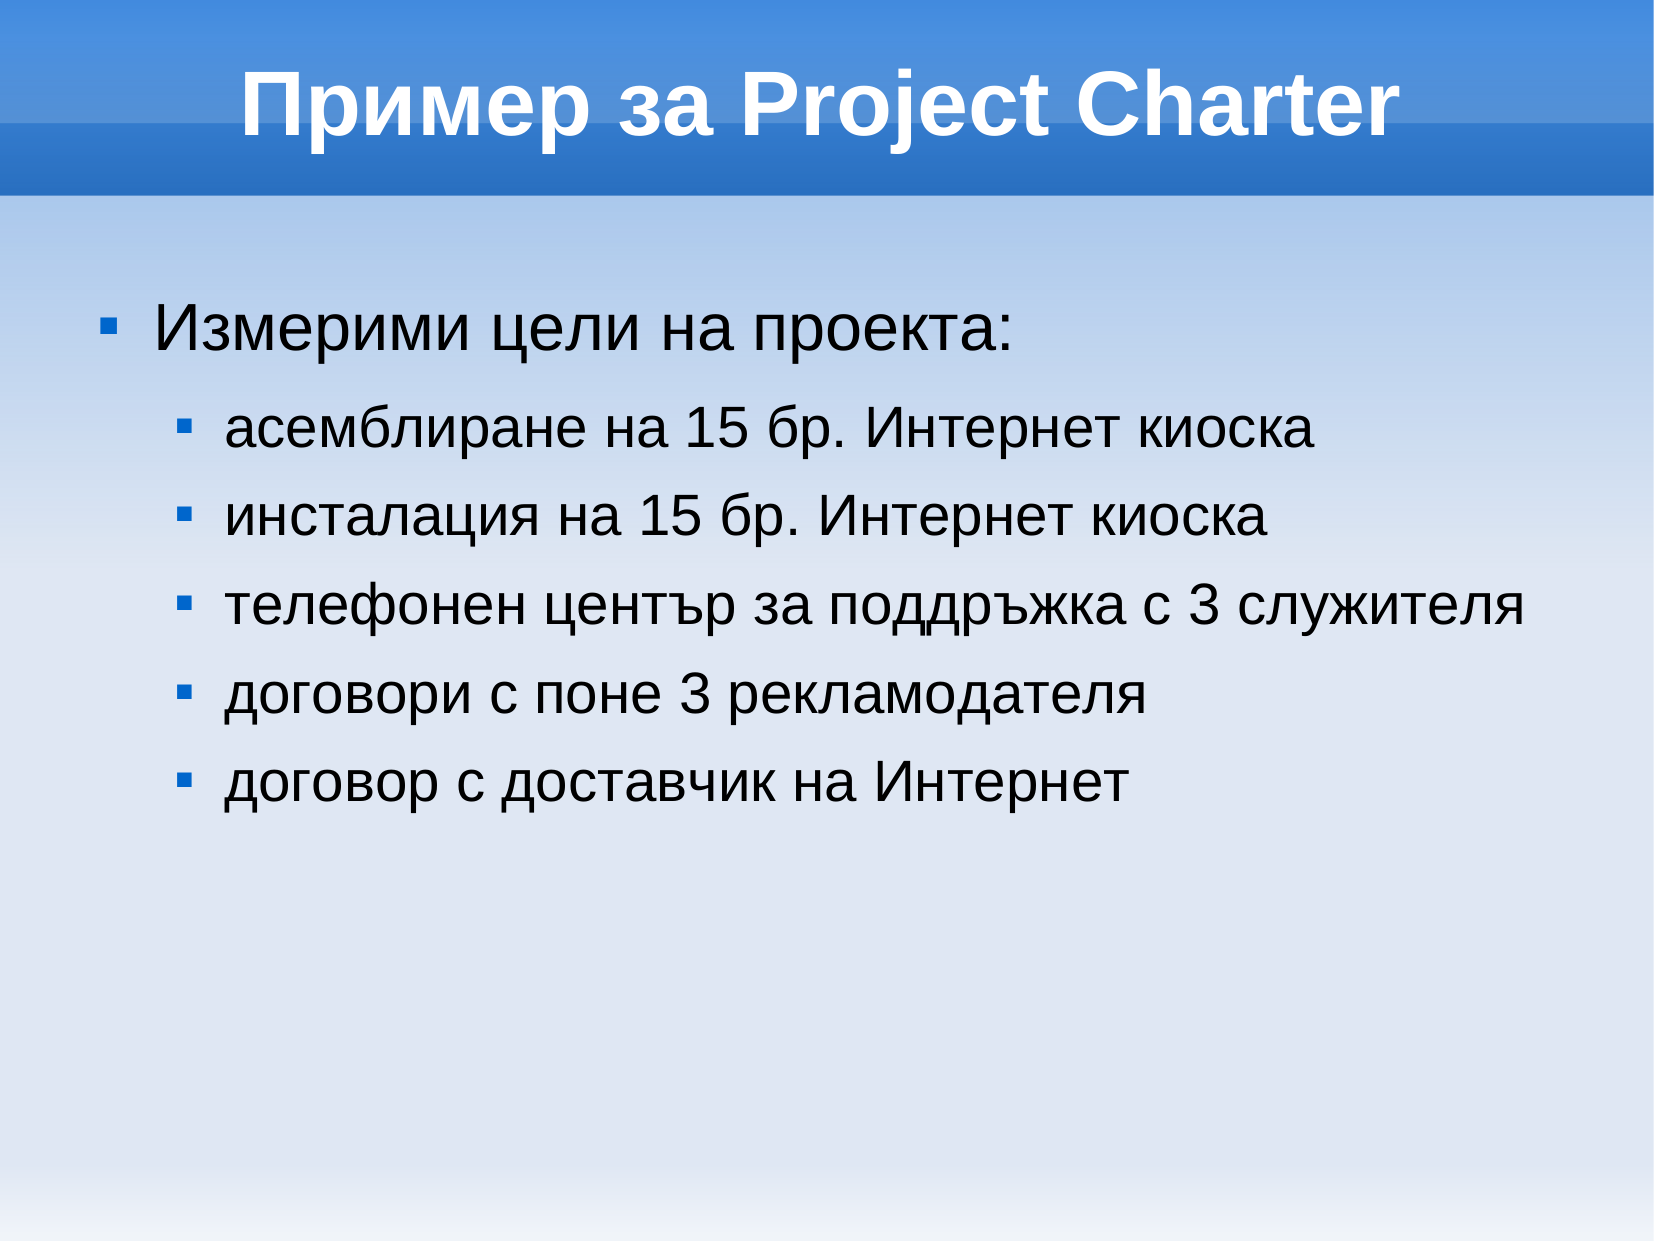

# Пример за Project Charter
Измерими цели на проекта:
асемблиране на 15 бр. Интернет киоска
инсталация на 15 бр. Интернет киоска
телефонен център за поддръжка с 3 служителя
договори с поне 3 рекламодателя
договор с доставчик на Интернет